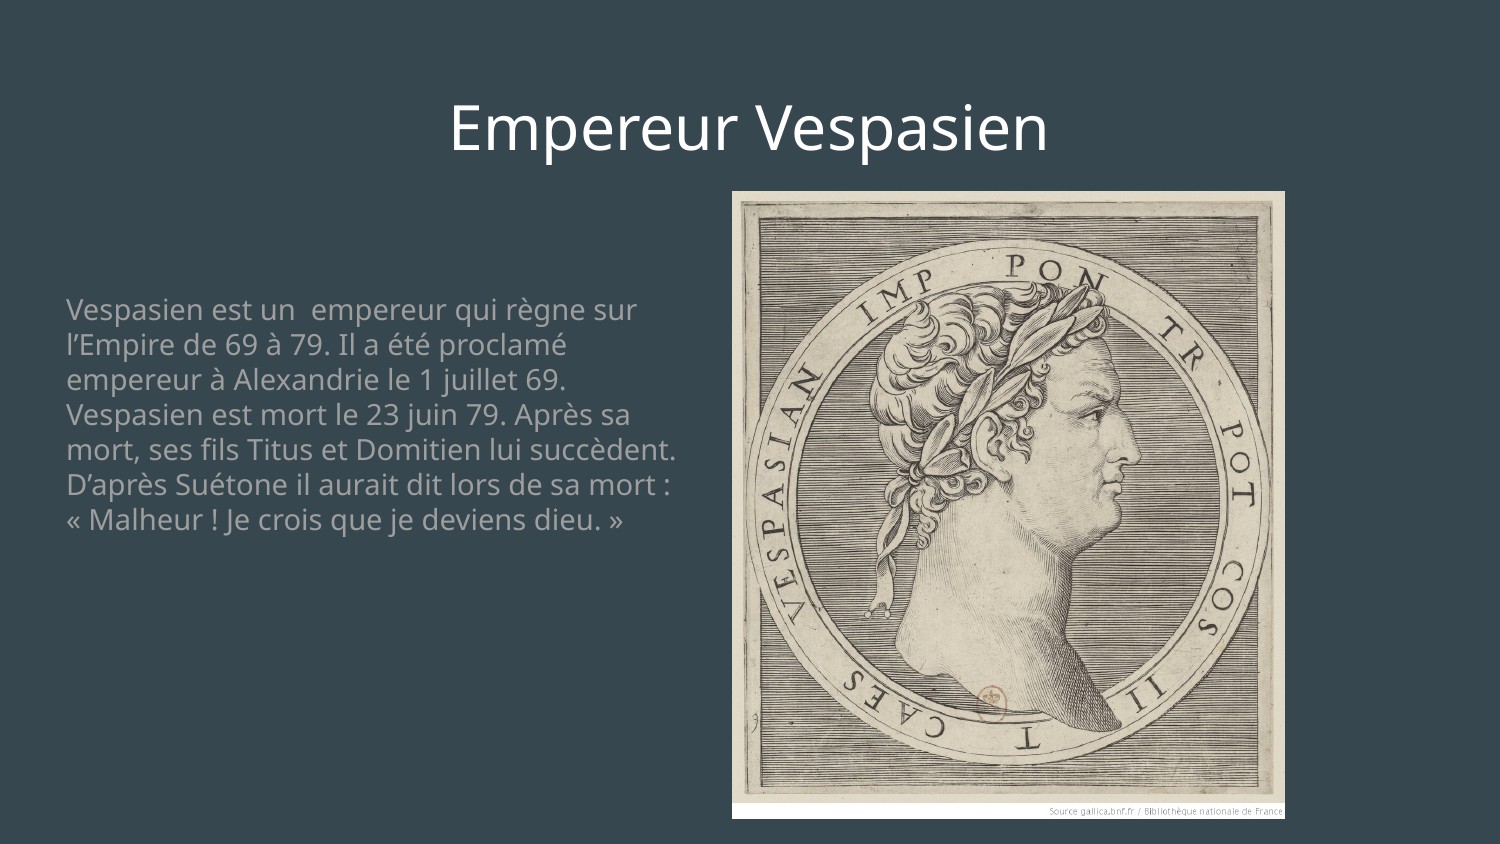

# Empereur Vespasien
Vespasien est un empereur qui règne sur l’Empire de 69 à 79. Il a été proclamé empereur à Alexandrie le 1 juillet 69. Vespasien est mort le 23 juin 79. Après sa mort, ses fils Titus et Domitien lui succèdent. D’après Suétone il aurait dit lors de sa mort : « Malheur ! Je crois que je deviens dieu. »